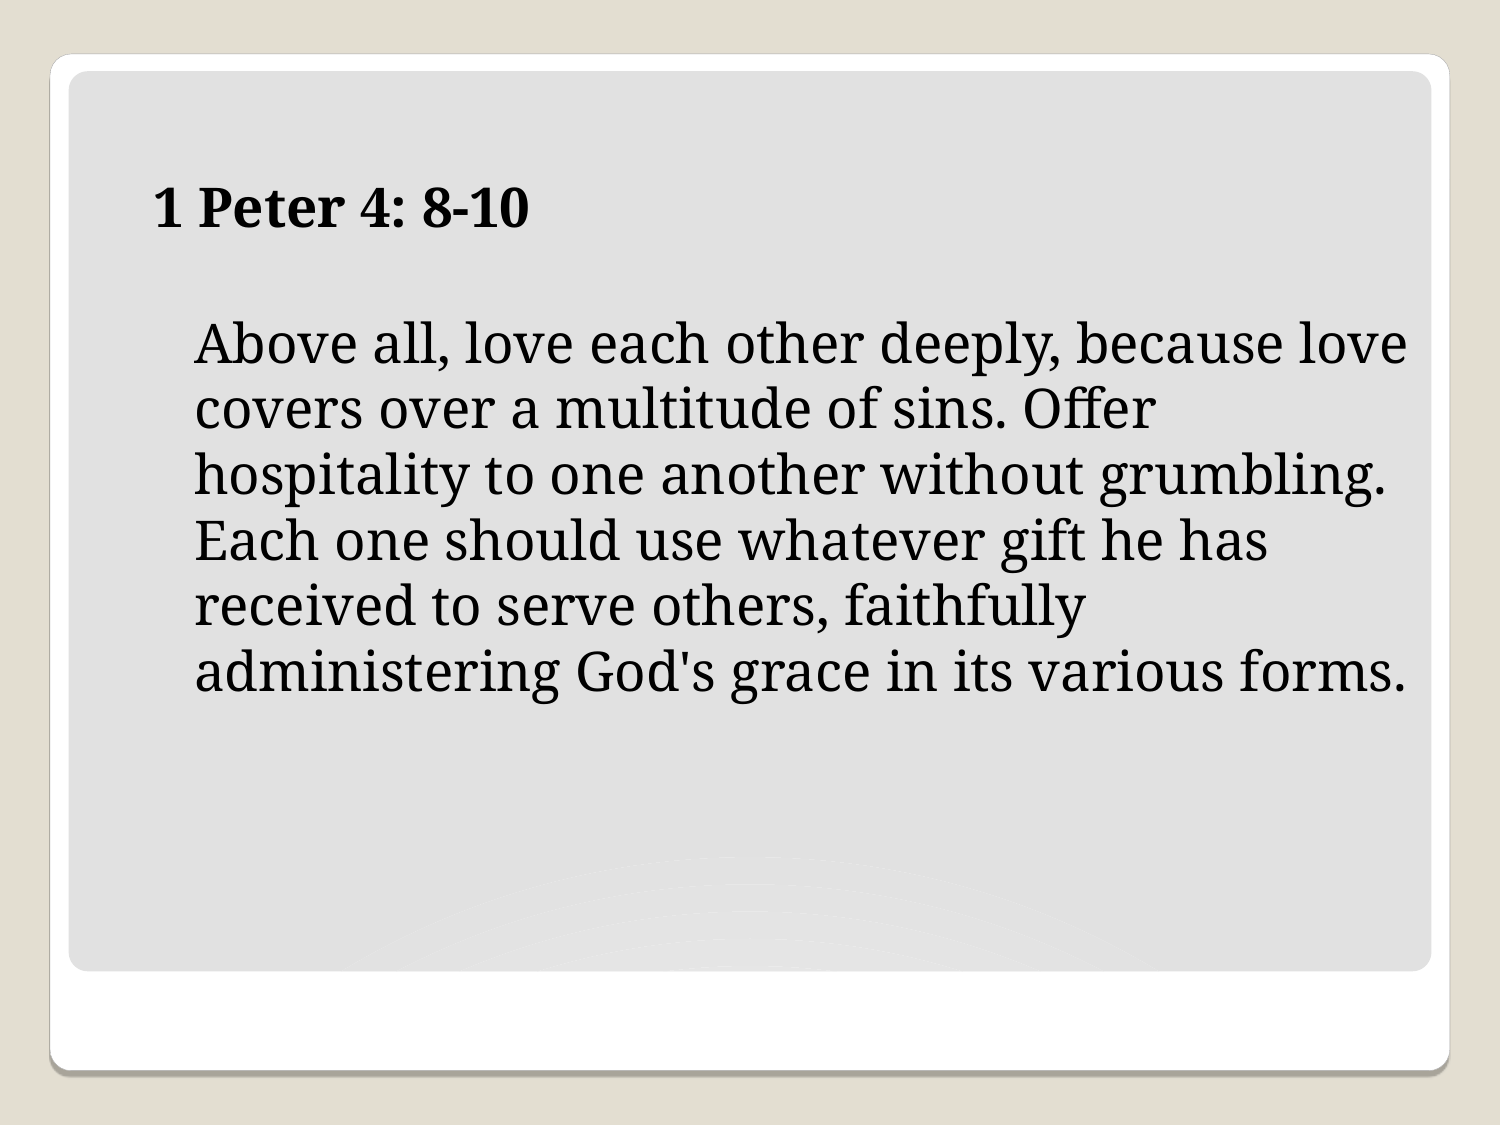

1 Peter 4: 8-10
Above all, love each other deeply, because love covers over a multitude of sins. Offer hospitality to one another without grumbling. Each one should use whatever gift he has received to serve others, faithfully administering God's grace in its various forms.
#